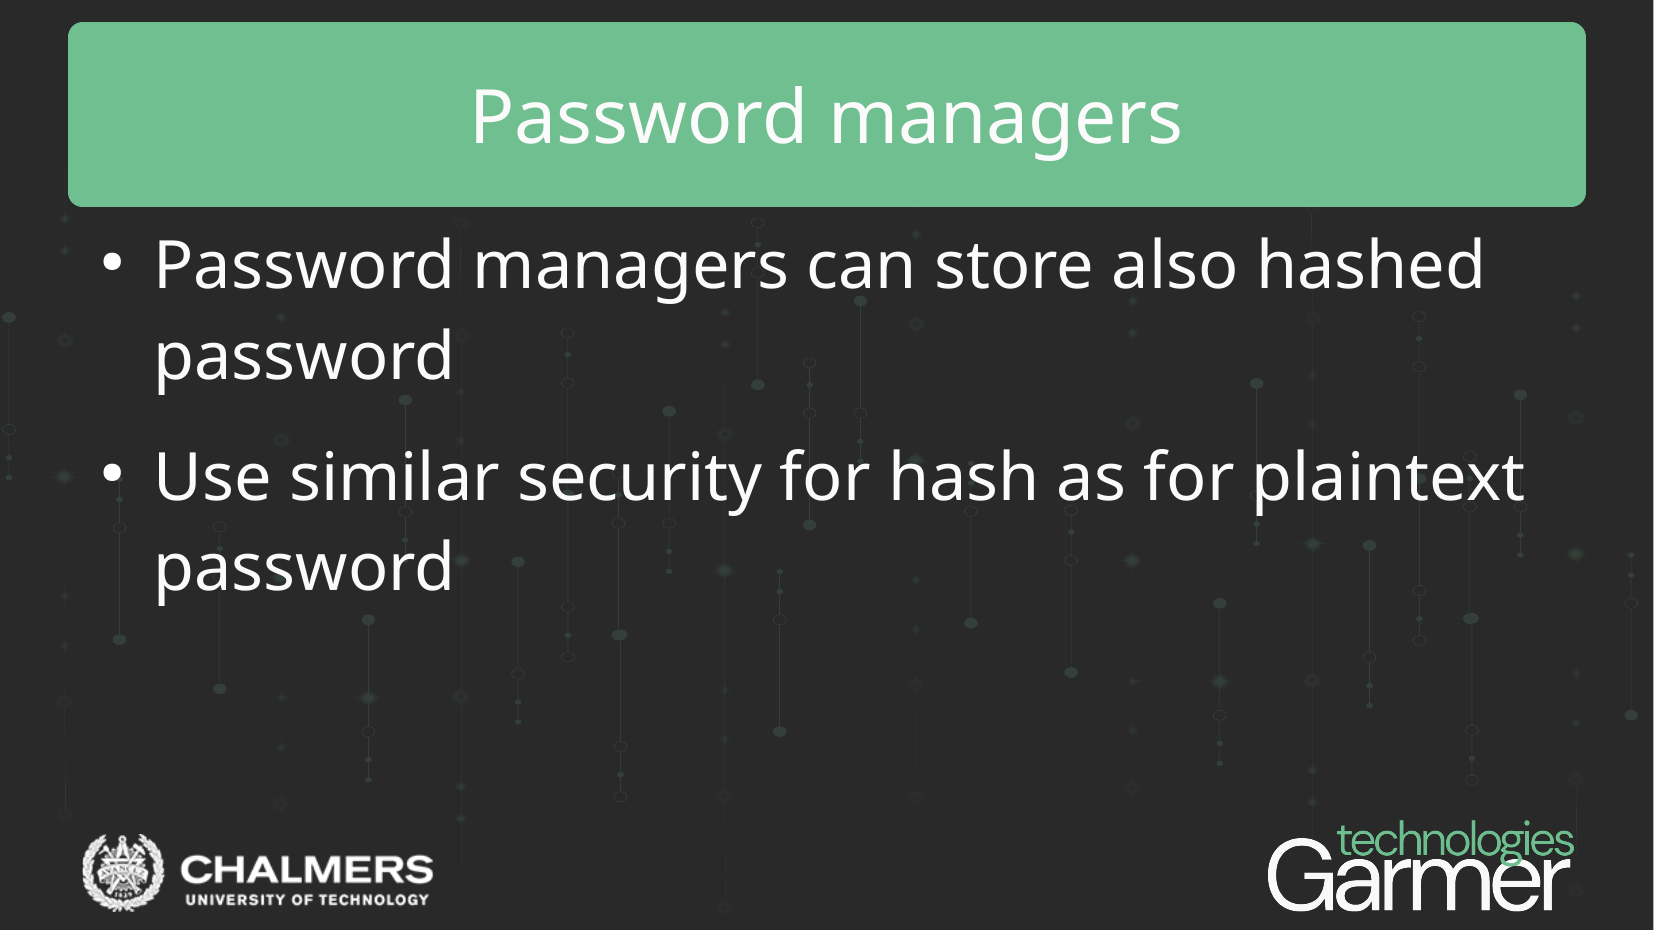

# Password managers
Password managers can store also hashed password
Use similar security for hash as for plaintext password